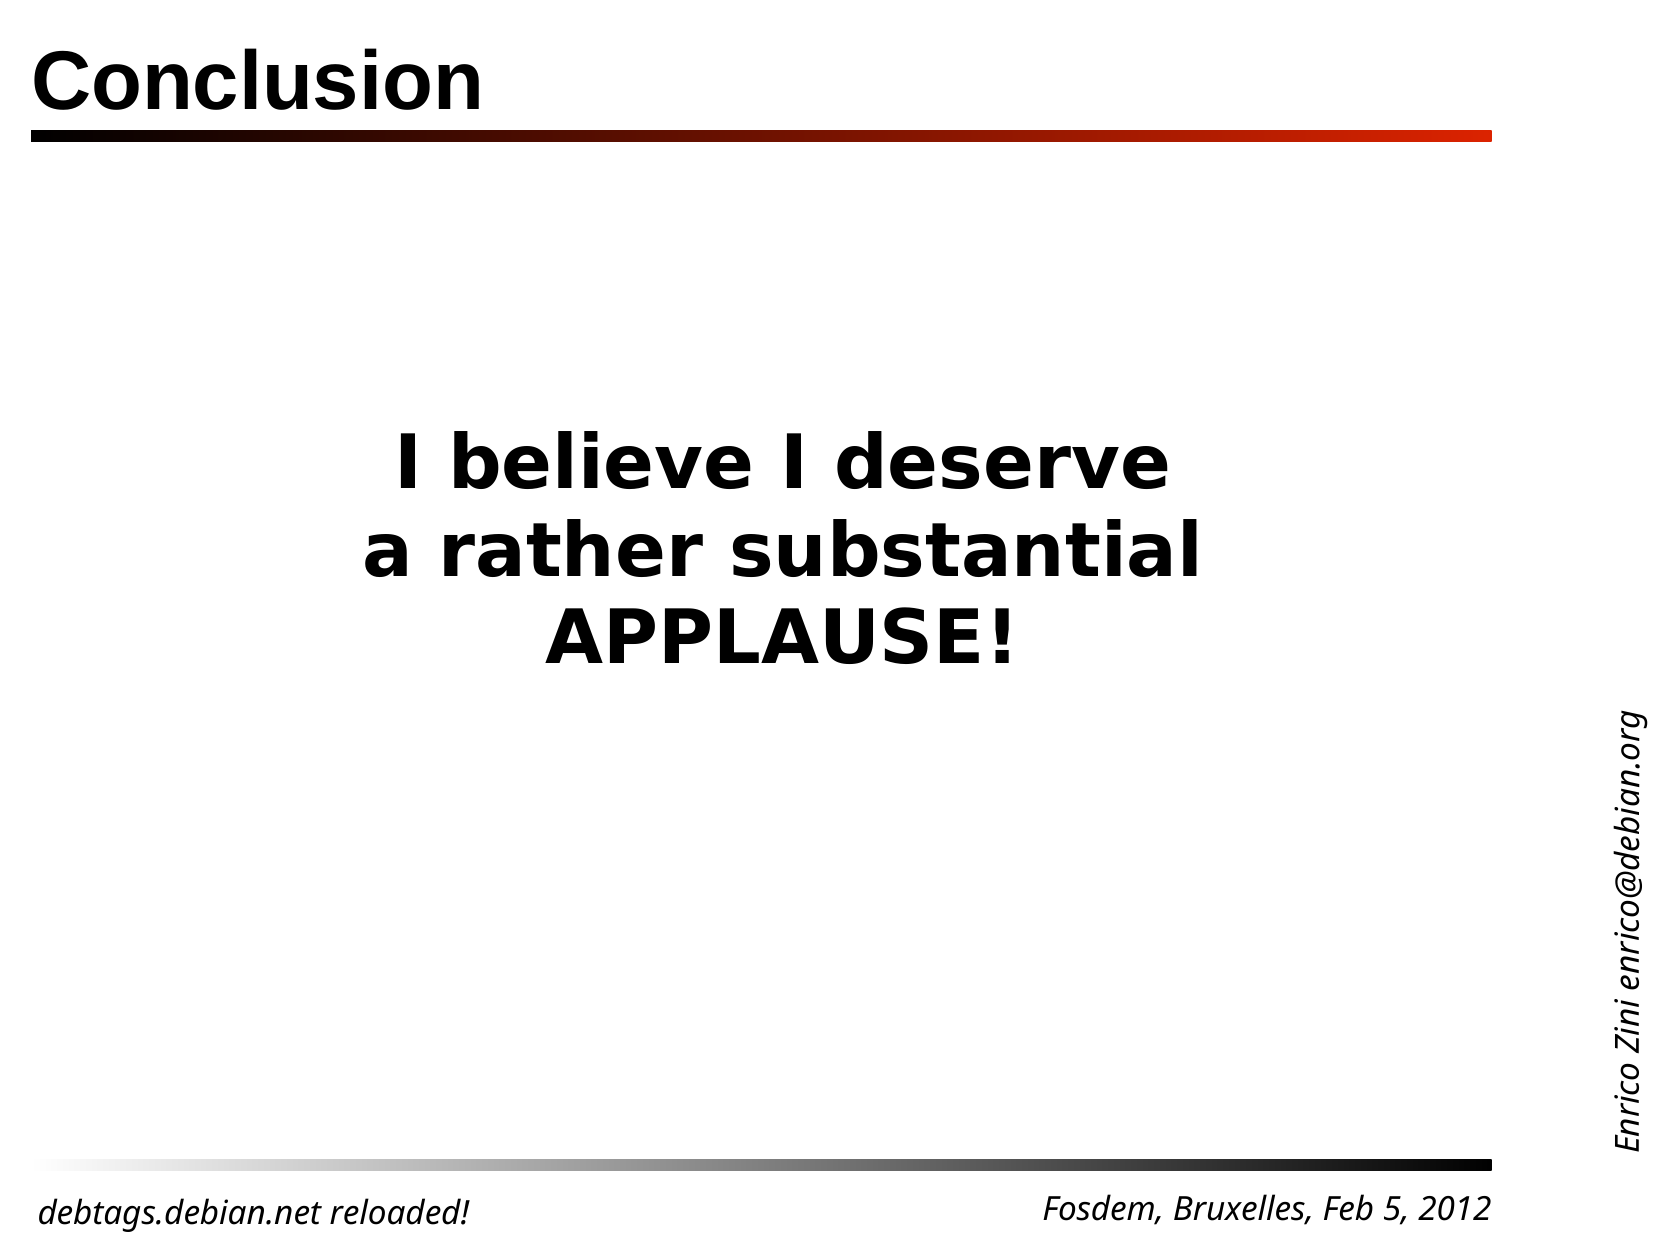

Conclusion
I believe I deserve
a rather substantial
APPLAUSE!